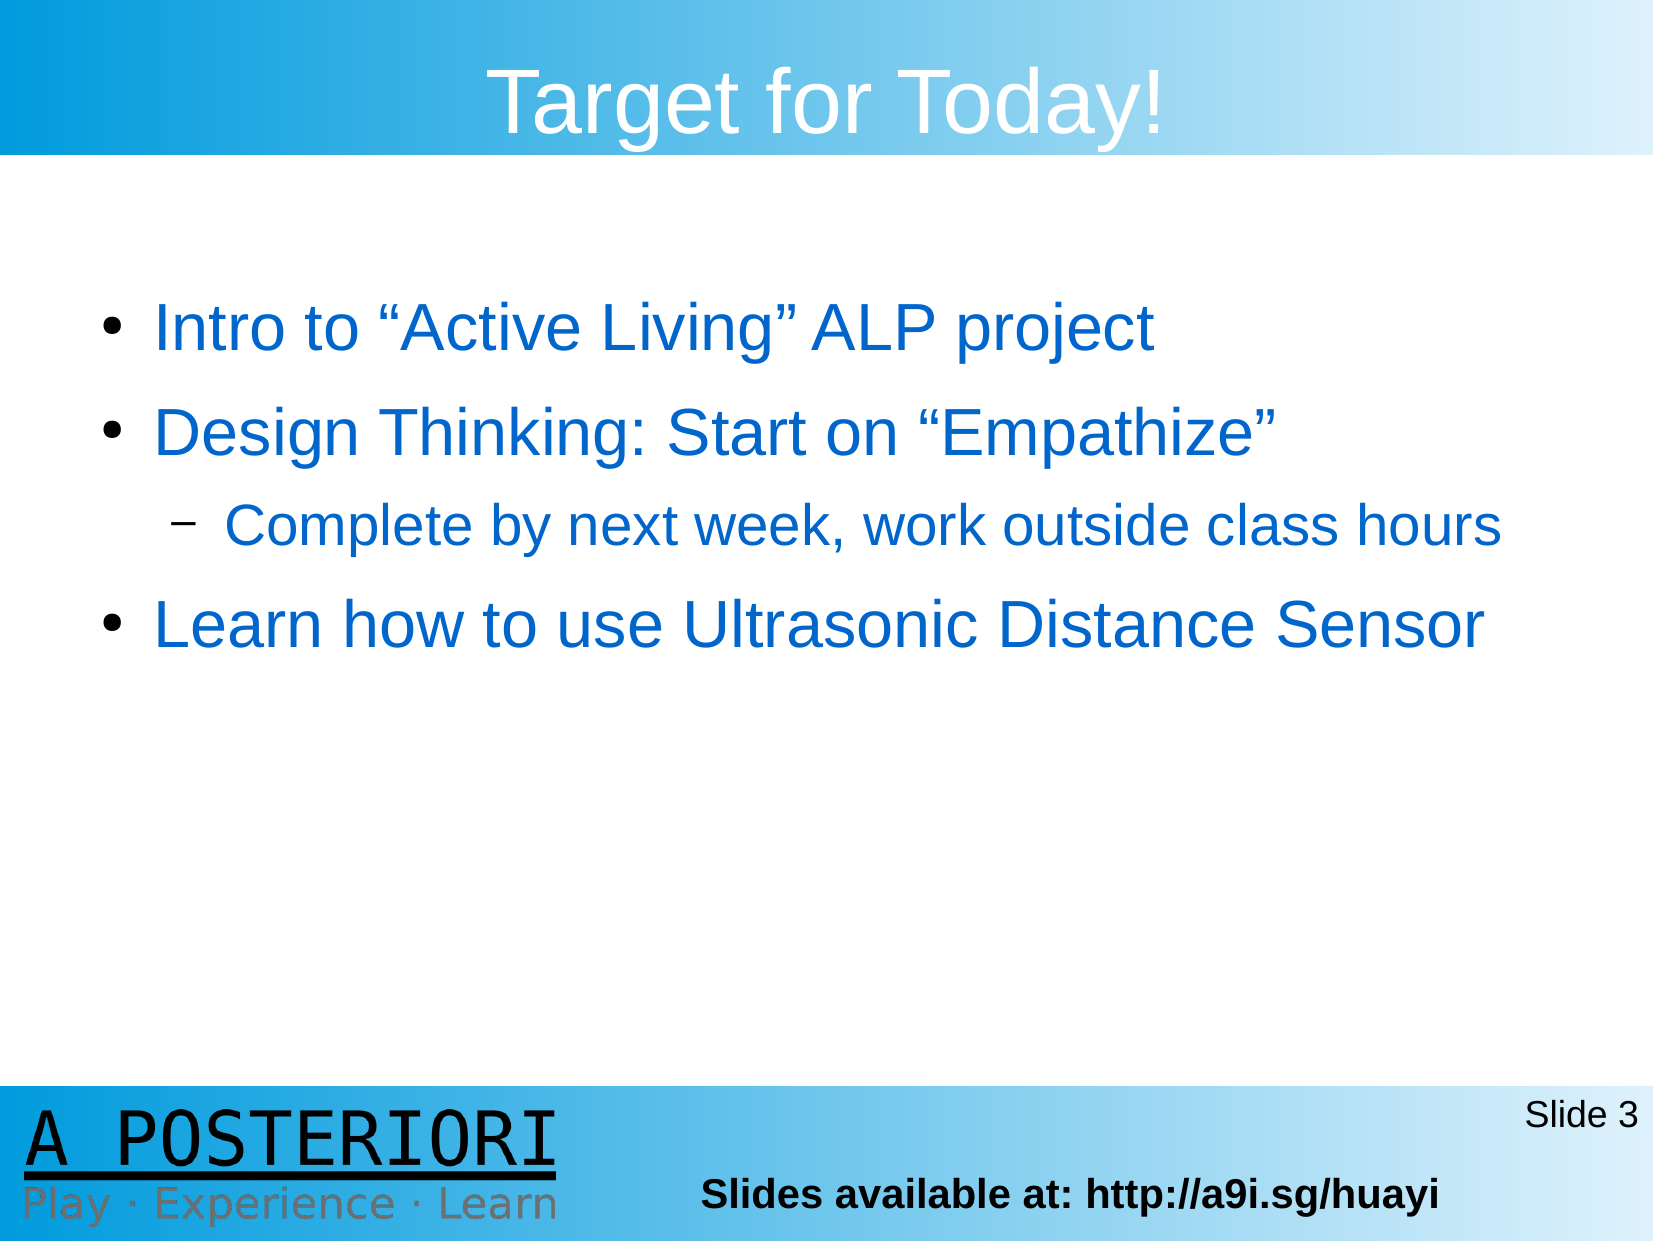

# Target for Today!
Intro to “Active Living” ALP project
Design Thinking: Start on “Empathize”
Complete by next week, work outside class hours
Learn how to use Ultrasonic Distance Sensor